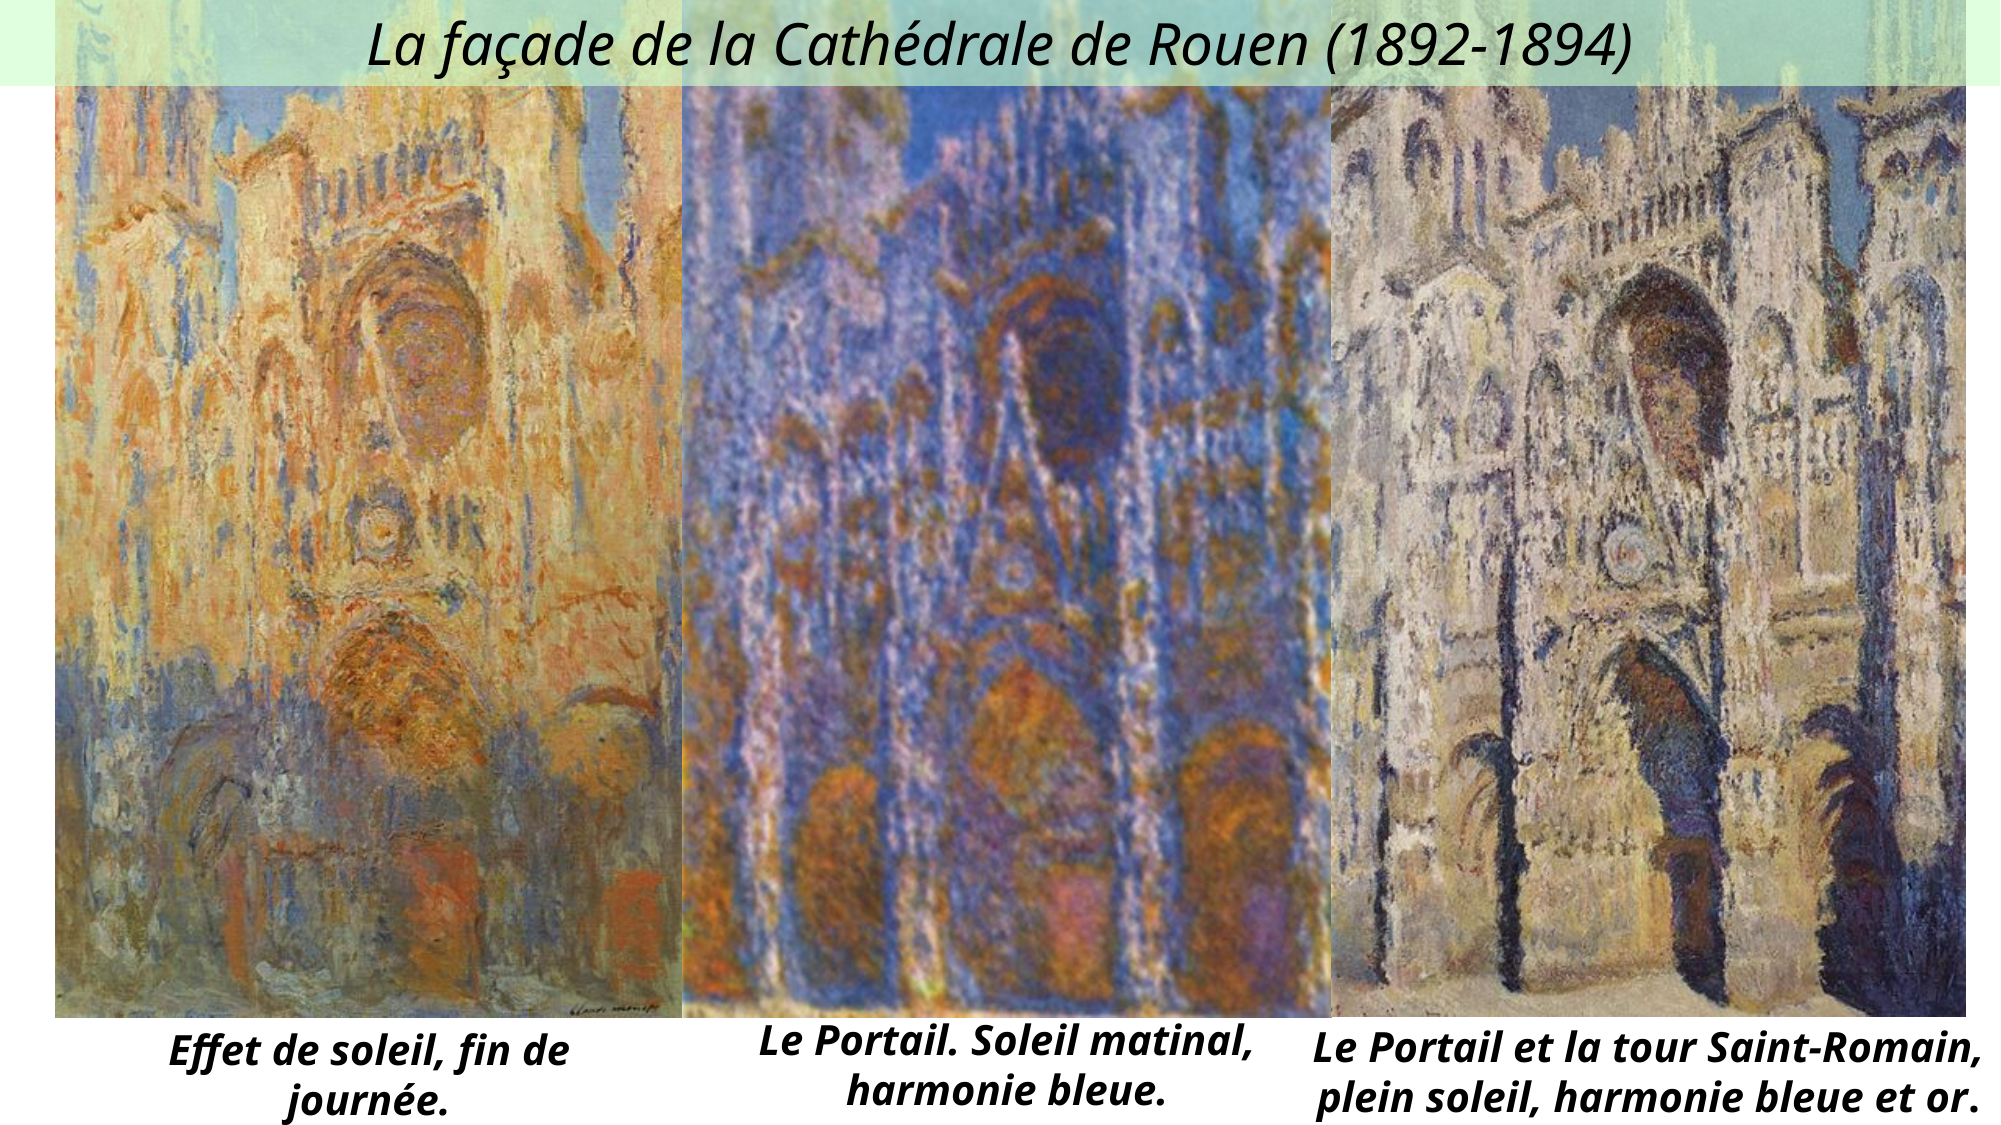

La façade de la Cathédrale de Rouen (1892-1894)
Le Portail. Soleil matinal, harmonie bleue.
Le Portail et la tour Saint-Romain, plein soleil, harmonie bleue et or.
Effet de soleil, fin de journée.